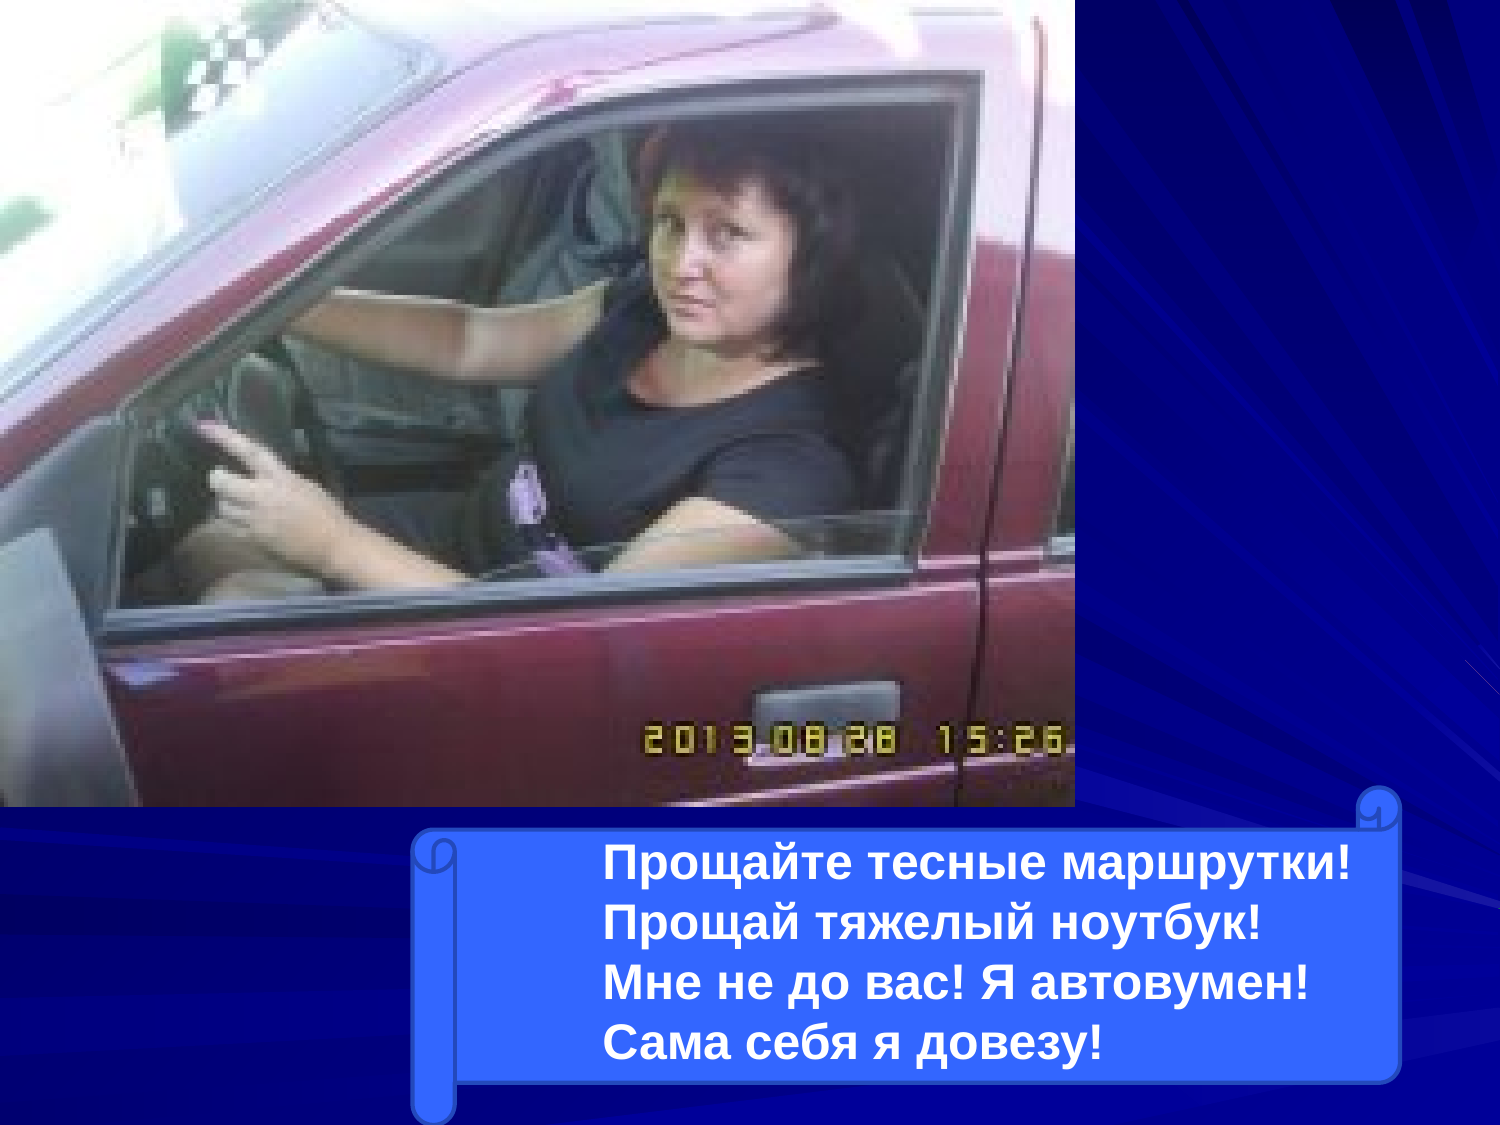

Прощайте тесные маршрутки! 
Прощай тяжелый ноутбук! 
Мне не до вас! Я автовумен! 
Сама себя я довезу!